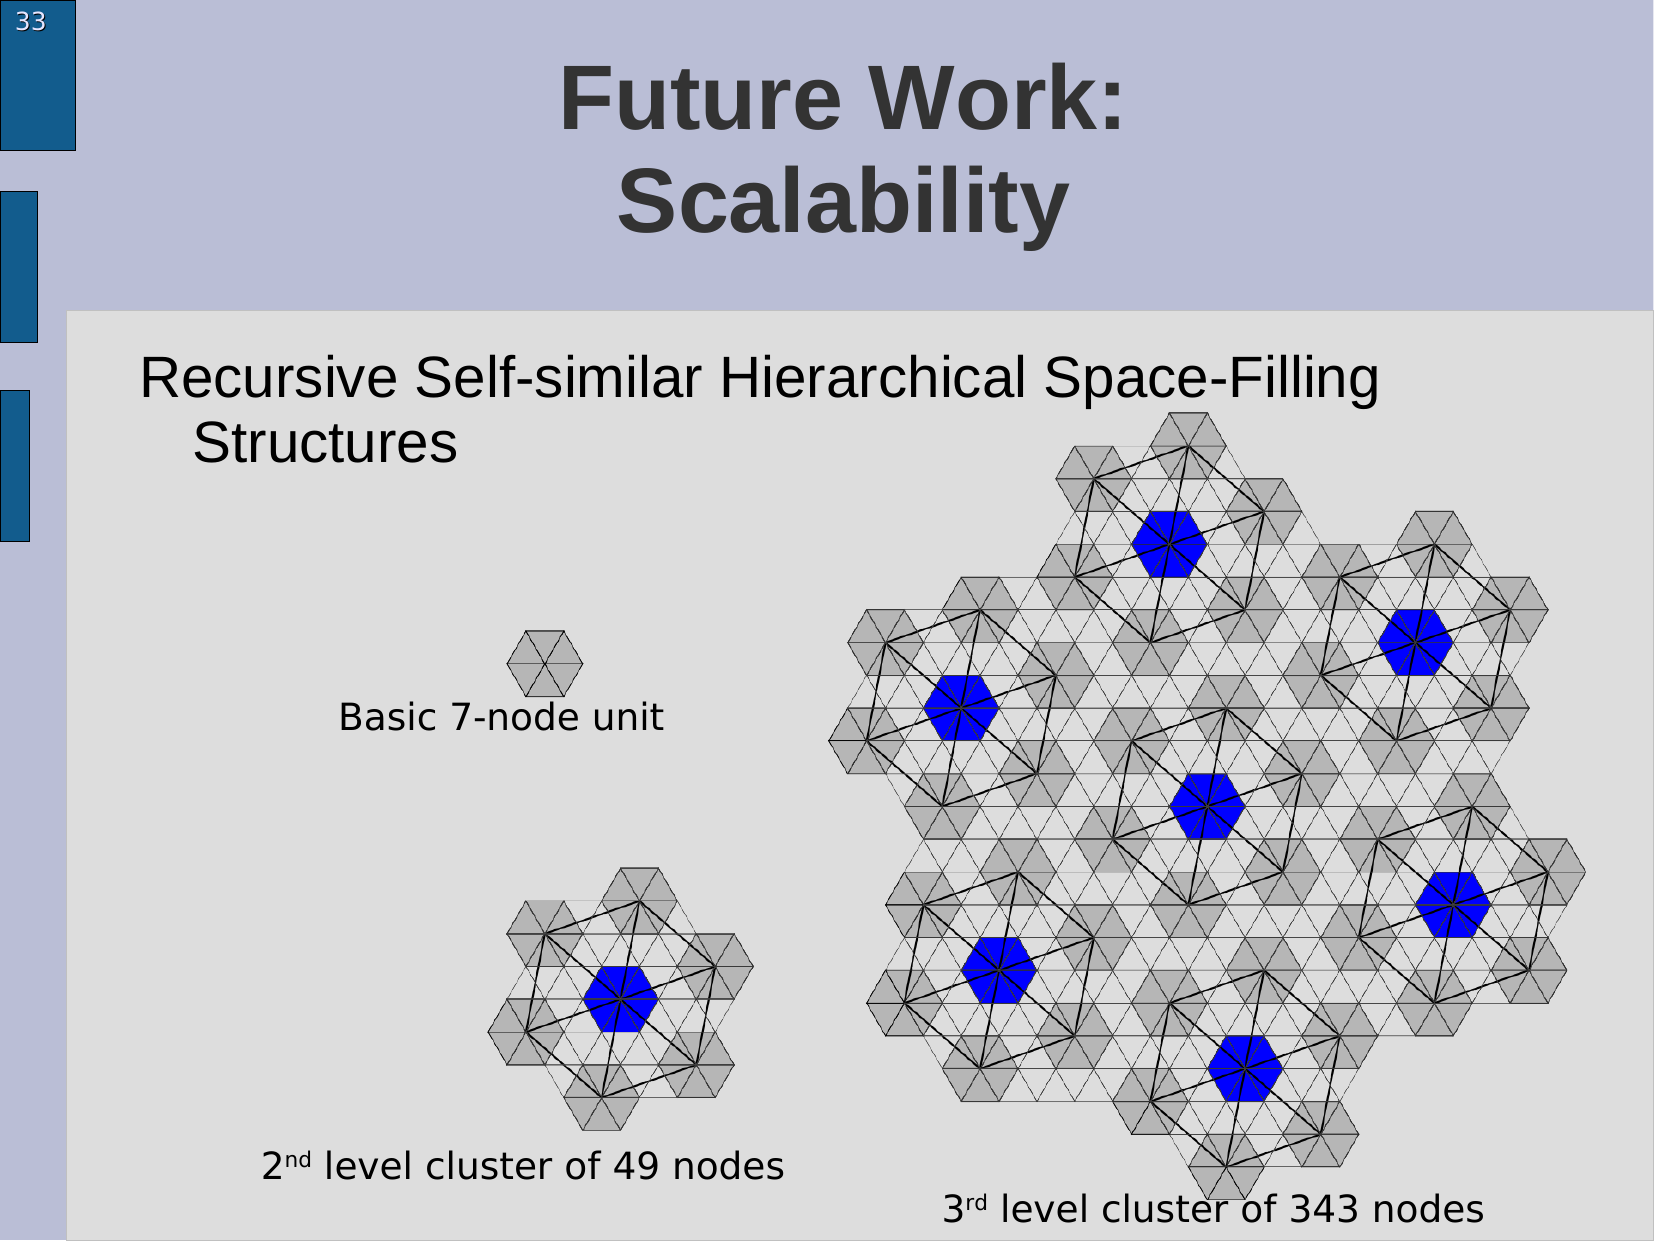

# Future Work: Scalability
Recursive Self-similar Hierarchical Space-Filling Structures
Basic 7-node unit
2nd level cluster of 49 nodes
3rd level cluster of 343 nodes